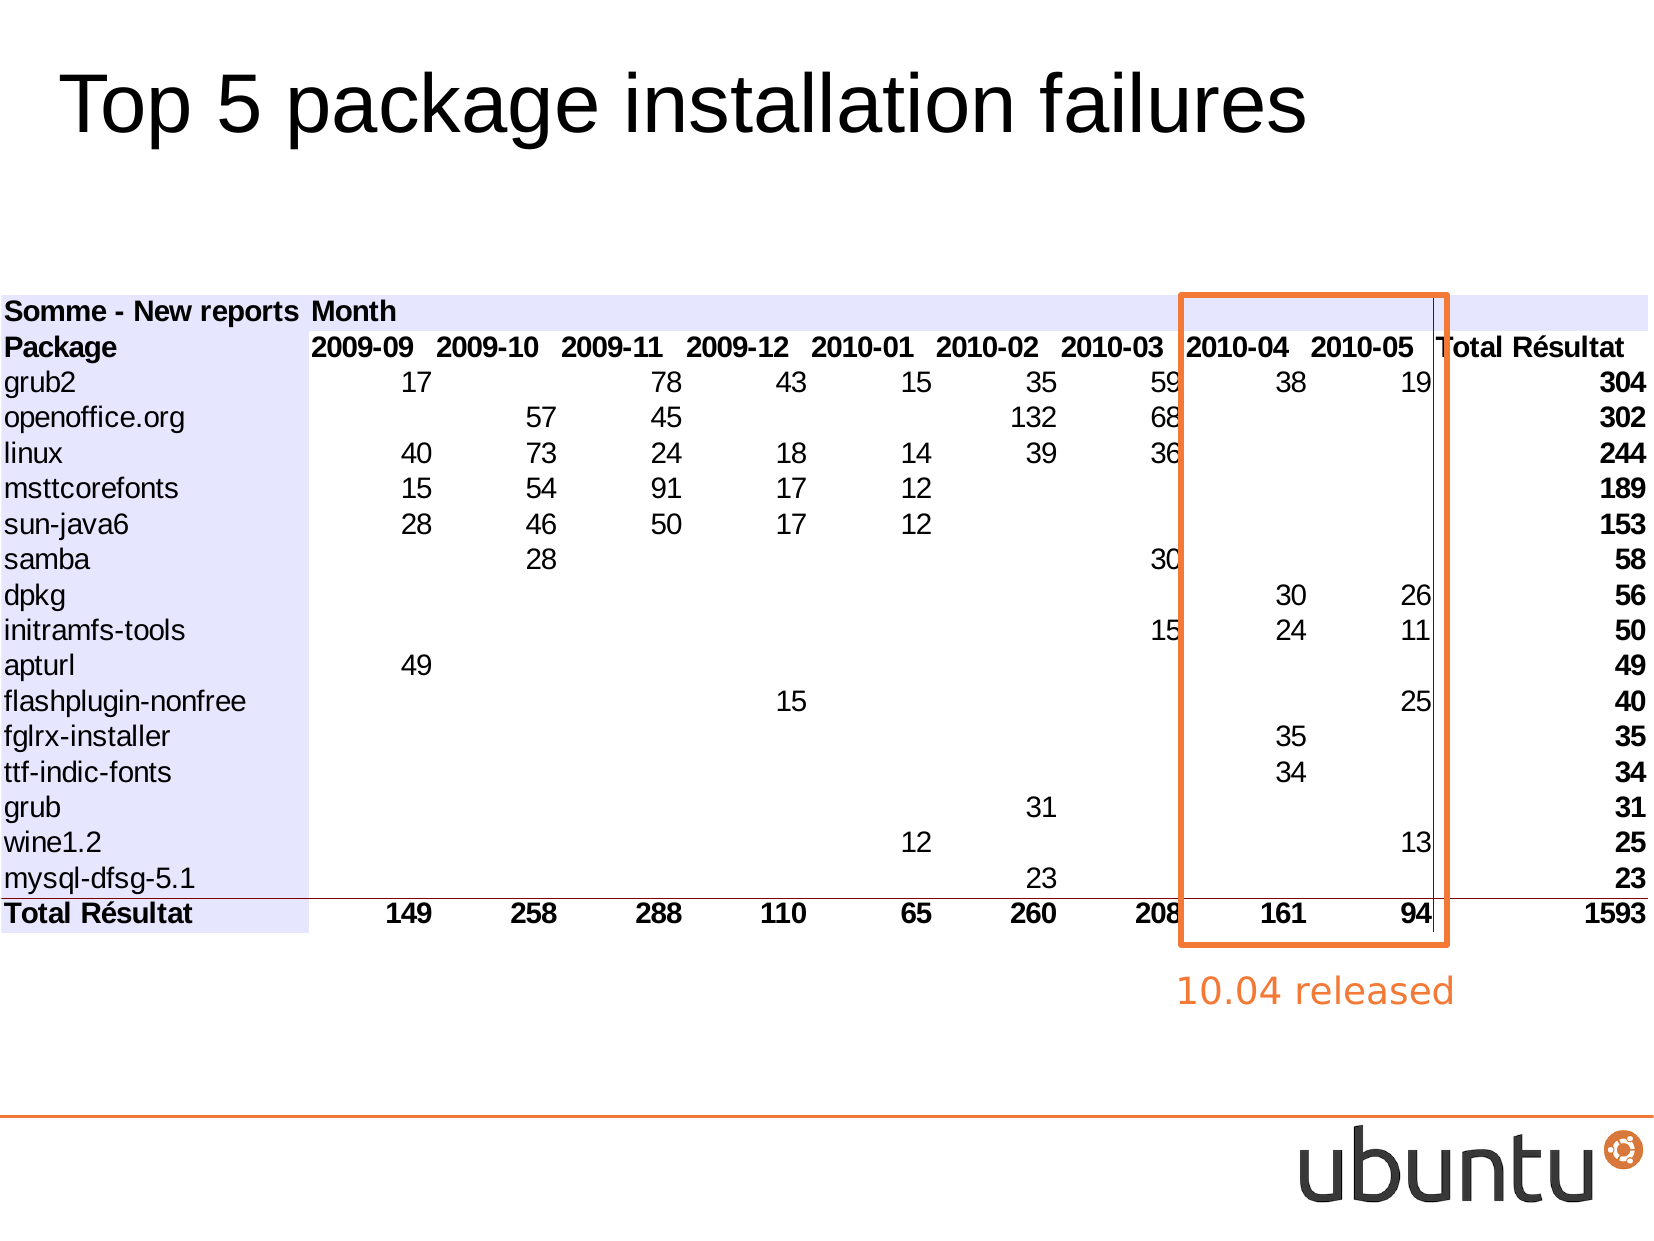

# Top 5 package installation failures
10.04 released